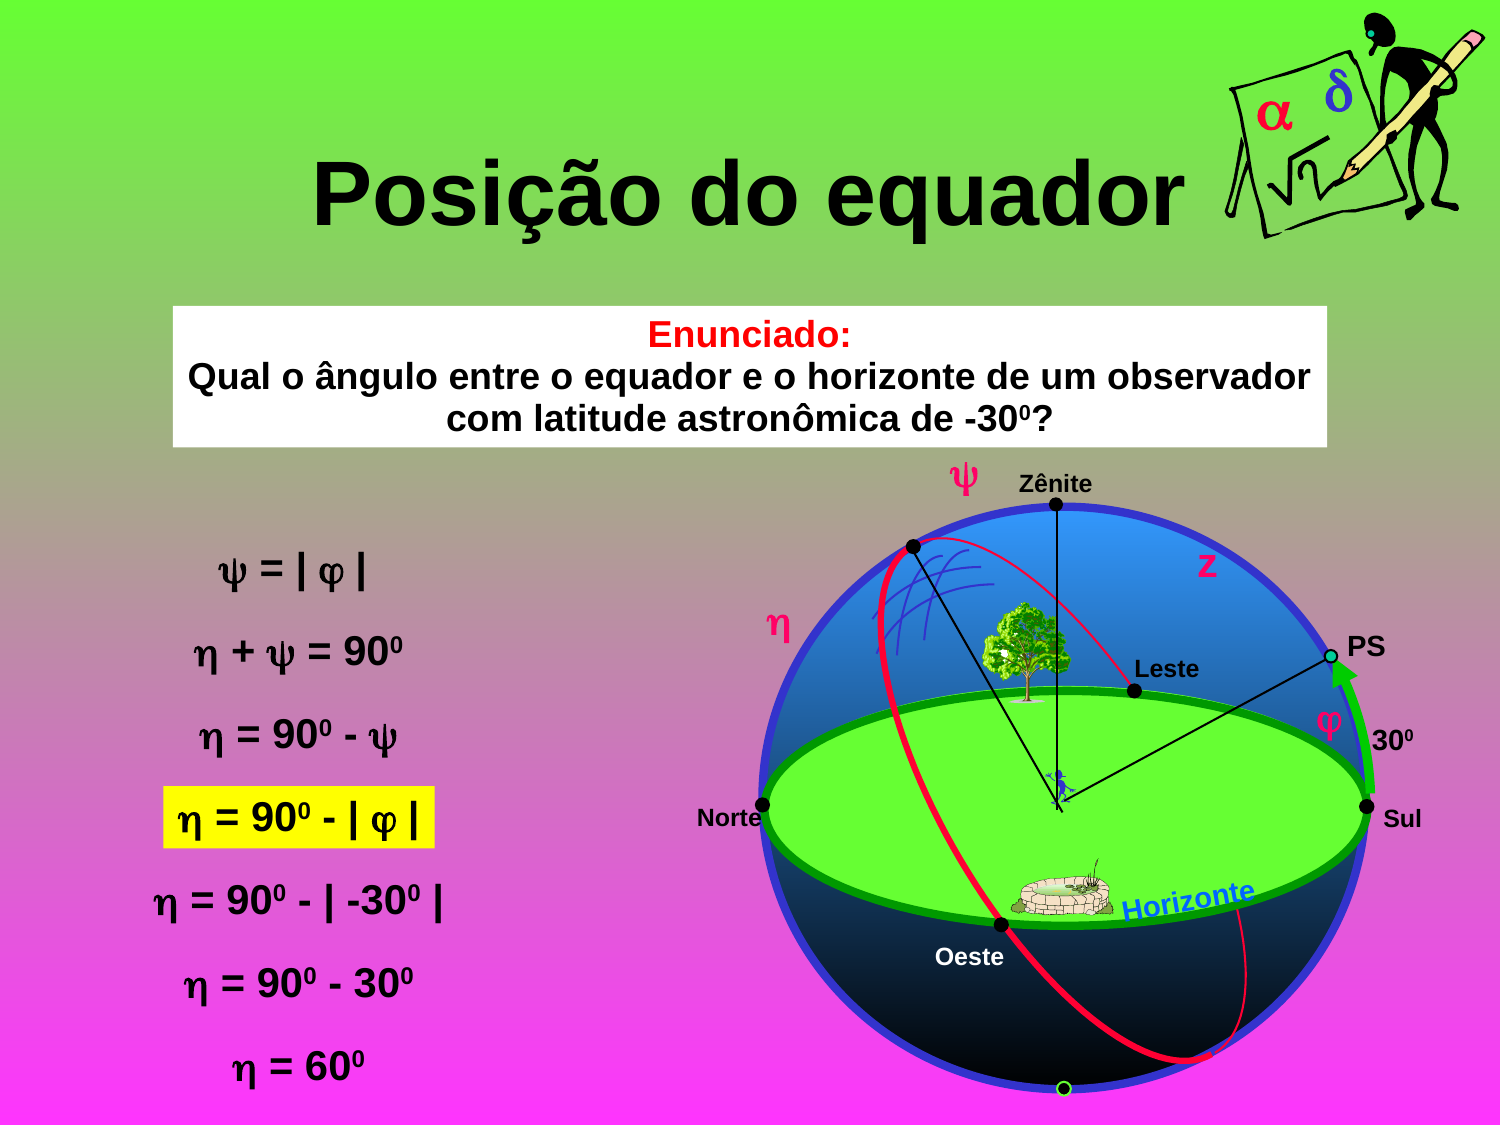



# Posição do equador
Enunciado:
Qual o ângulo entre o equador e o horizonte de um observador
com latitude astronômica de -300?
300

Zênite
z
 = |  |

 +  = 900
PS
Leste

 = 900 - 
 = 900 - |  |
Norte
Sul
 = 900 - | -300 |
Horizonte
Oeste
 = 900 - 300
 = 600